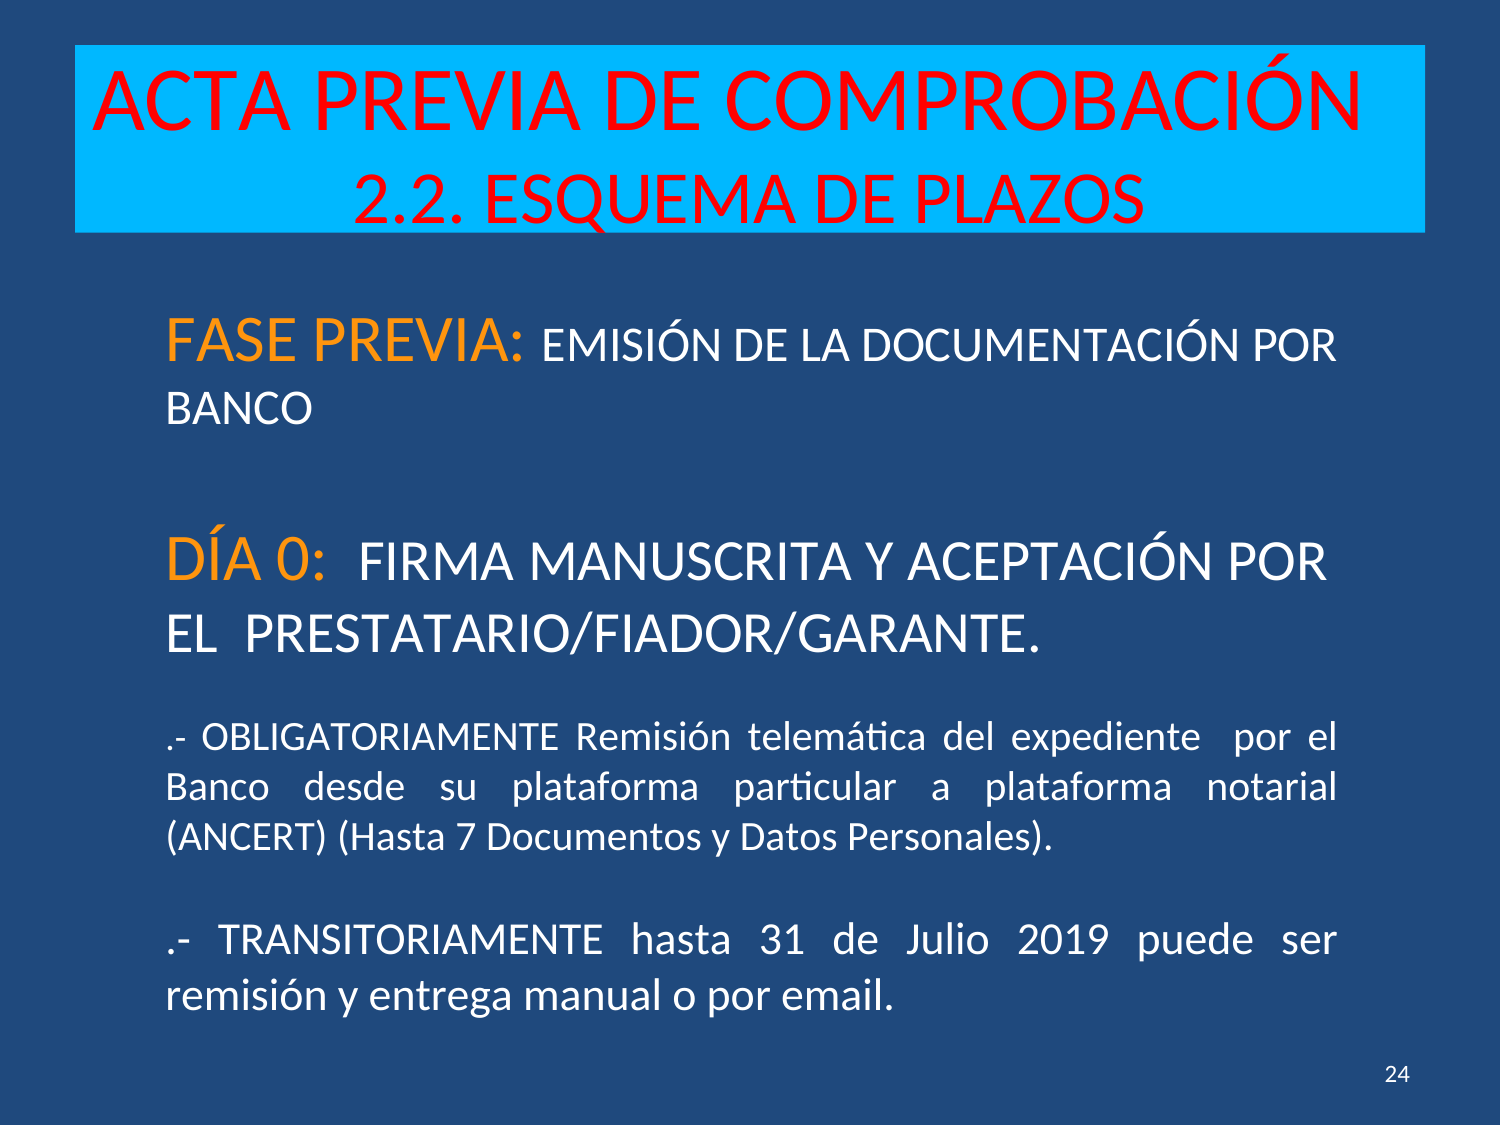

ACTA PREVIA DE COMPROBACIÓN
2.2. ESQUEMA DE PLAZOS
FASE PREVIA: EMISIÓN DE LA DOCUMENTACIÓN POR BANCO
DÍA 0: FIRMA MANUSCRITA Y ACEPTACIÓN POR EL PRESTATARIO/FIADOR/GARANTE.
.- OBLIGATORIAMENTE Remisión telemática del expediente por el Banco desde su plataforma particular a plataforma notarial (ANCERT) (Hasta 7 Documentos y Datos Personales).
.- TRANSITORIAMENTE hasta 31 de Julio 2019 puede ser remisión y entrega manual o por email.